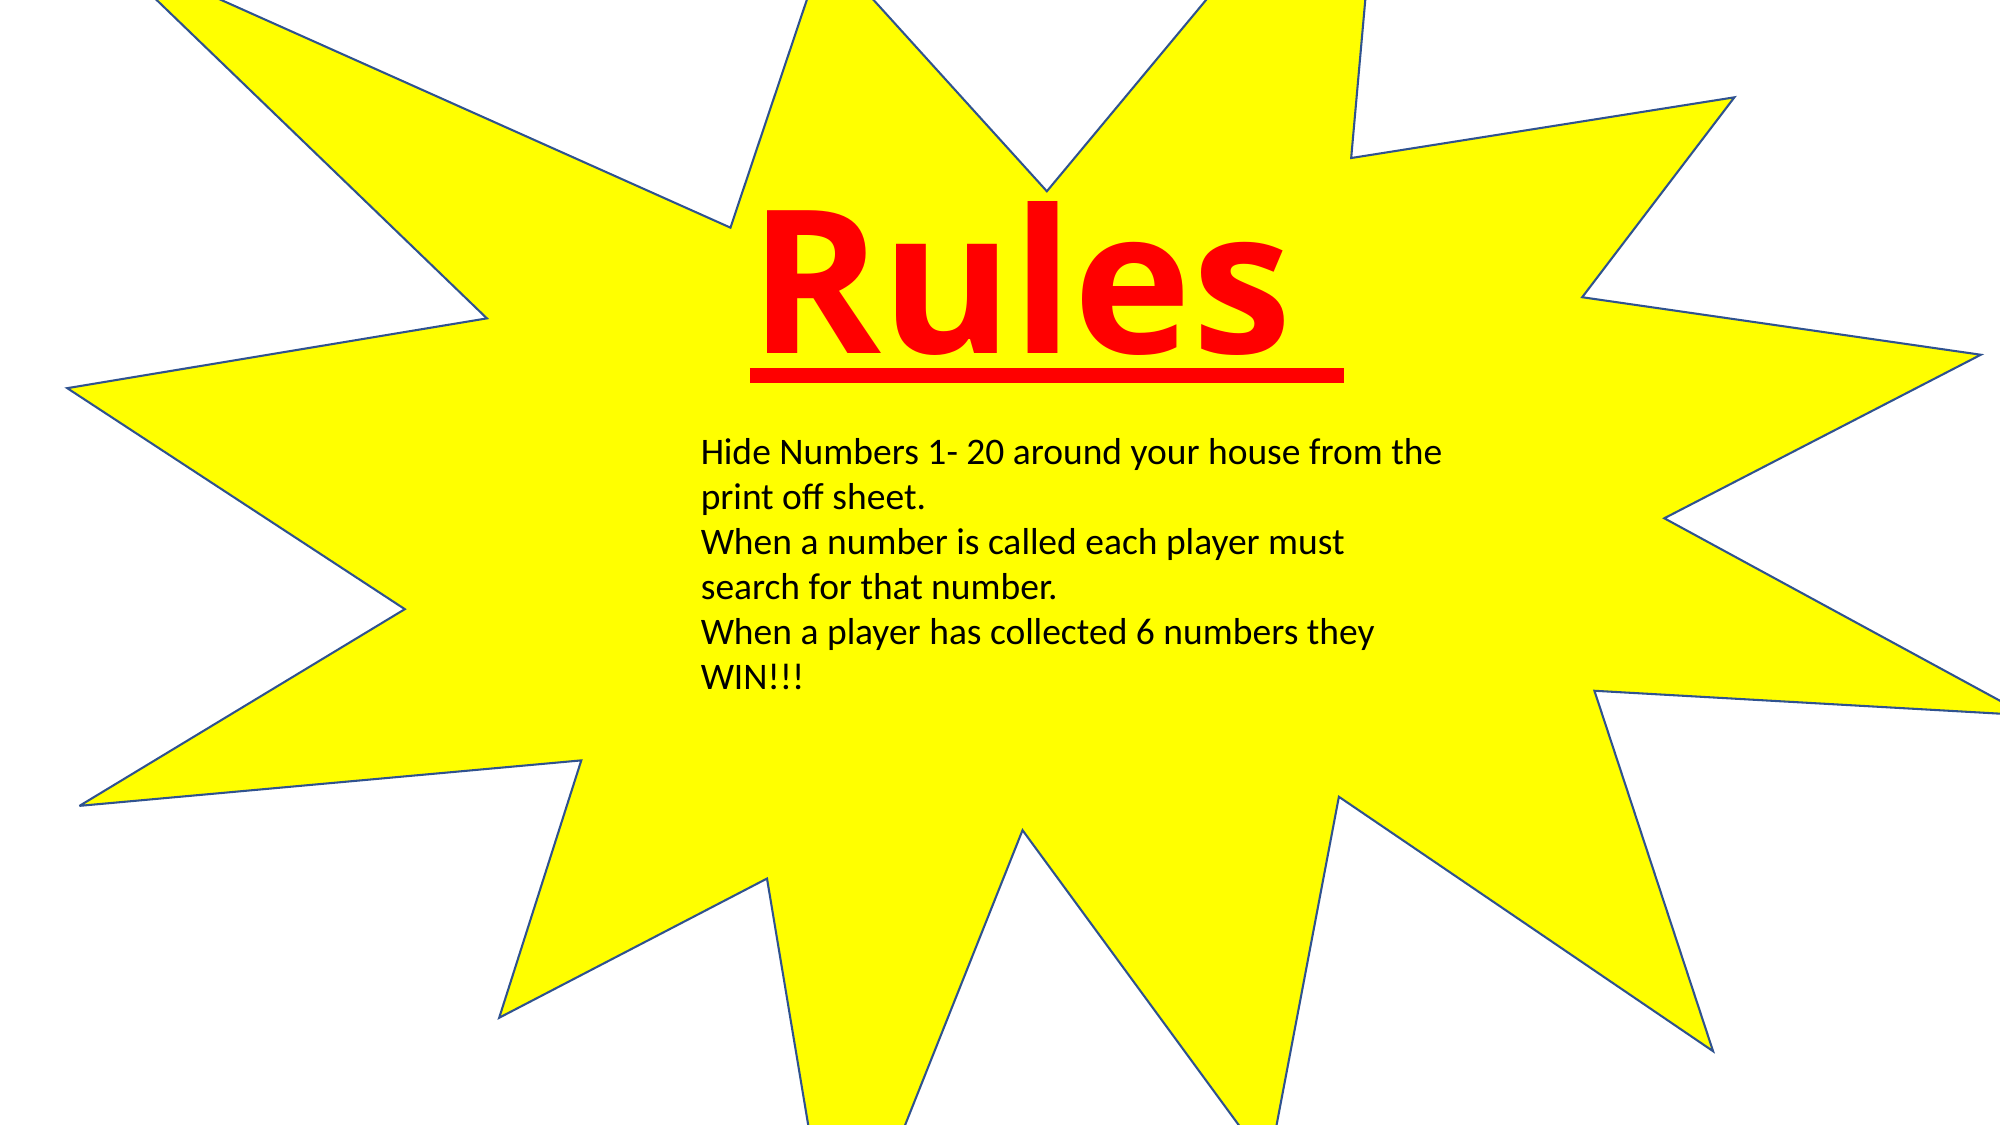

# Rules
Hide Numbers 1- 20 around your house from the print off sheet.
When a number is called each player must search for that number.
When a player has collected 6 numbers they WIN!!!